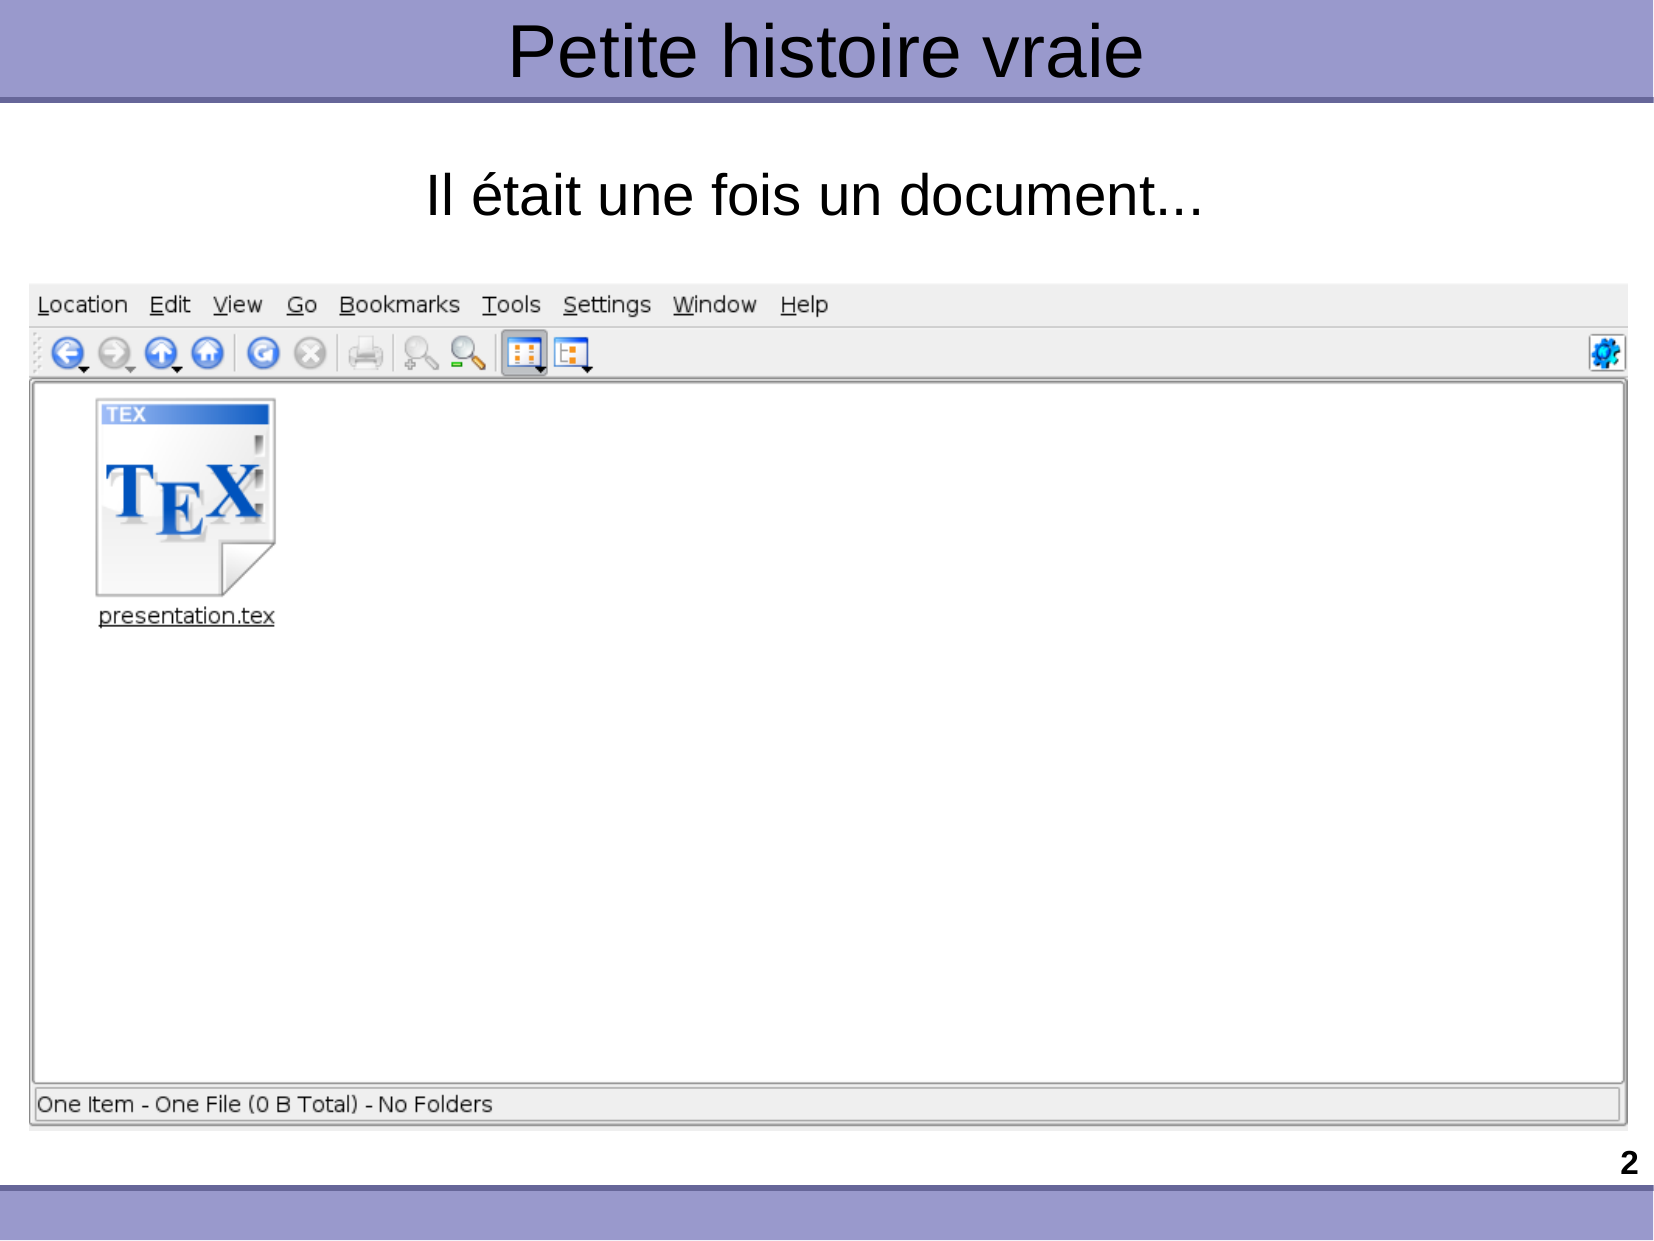

# Petite histoire vraie
Il était une fois un document...